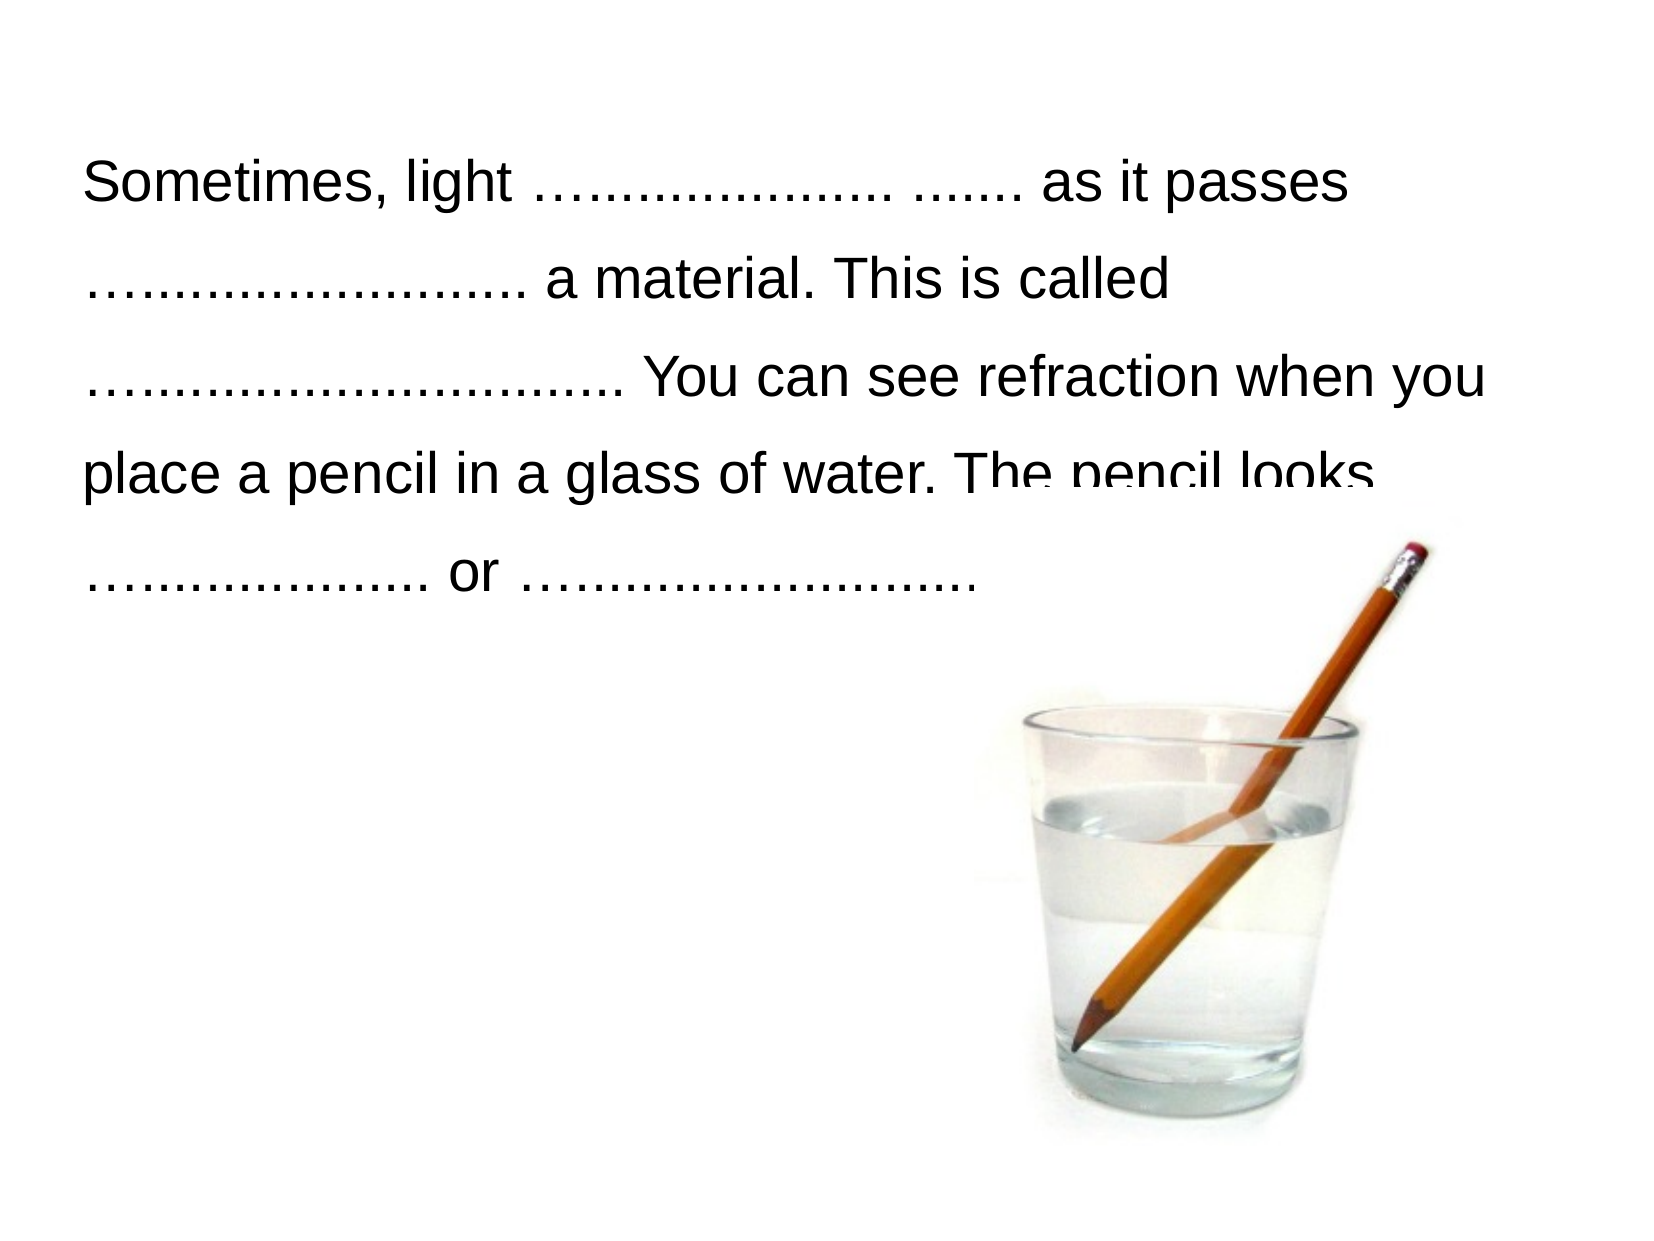

Sometimes, light …................... ....... as it passes …........................ a material. This is called ….............................. You can see refraction when you place a pencil in a glass of water. The pencil looks ….................. or …..........................